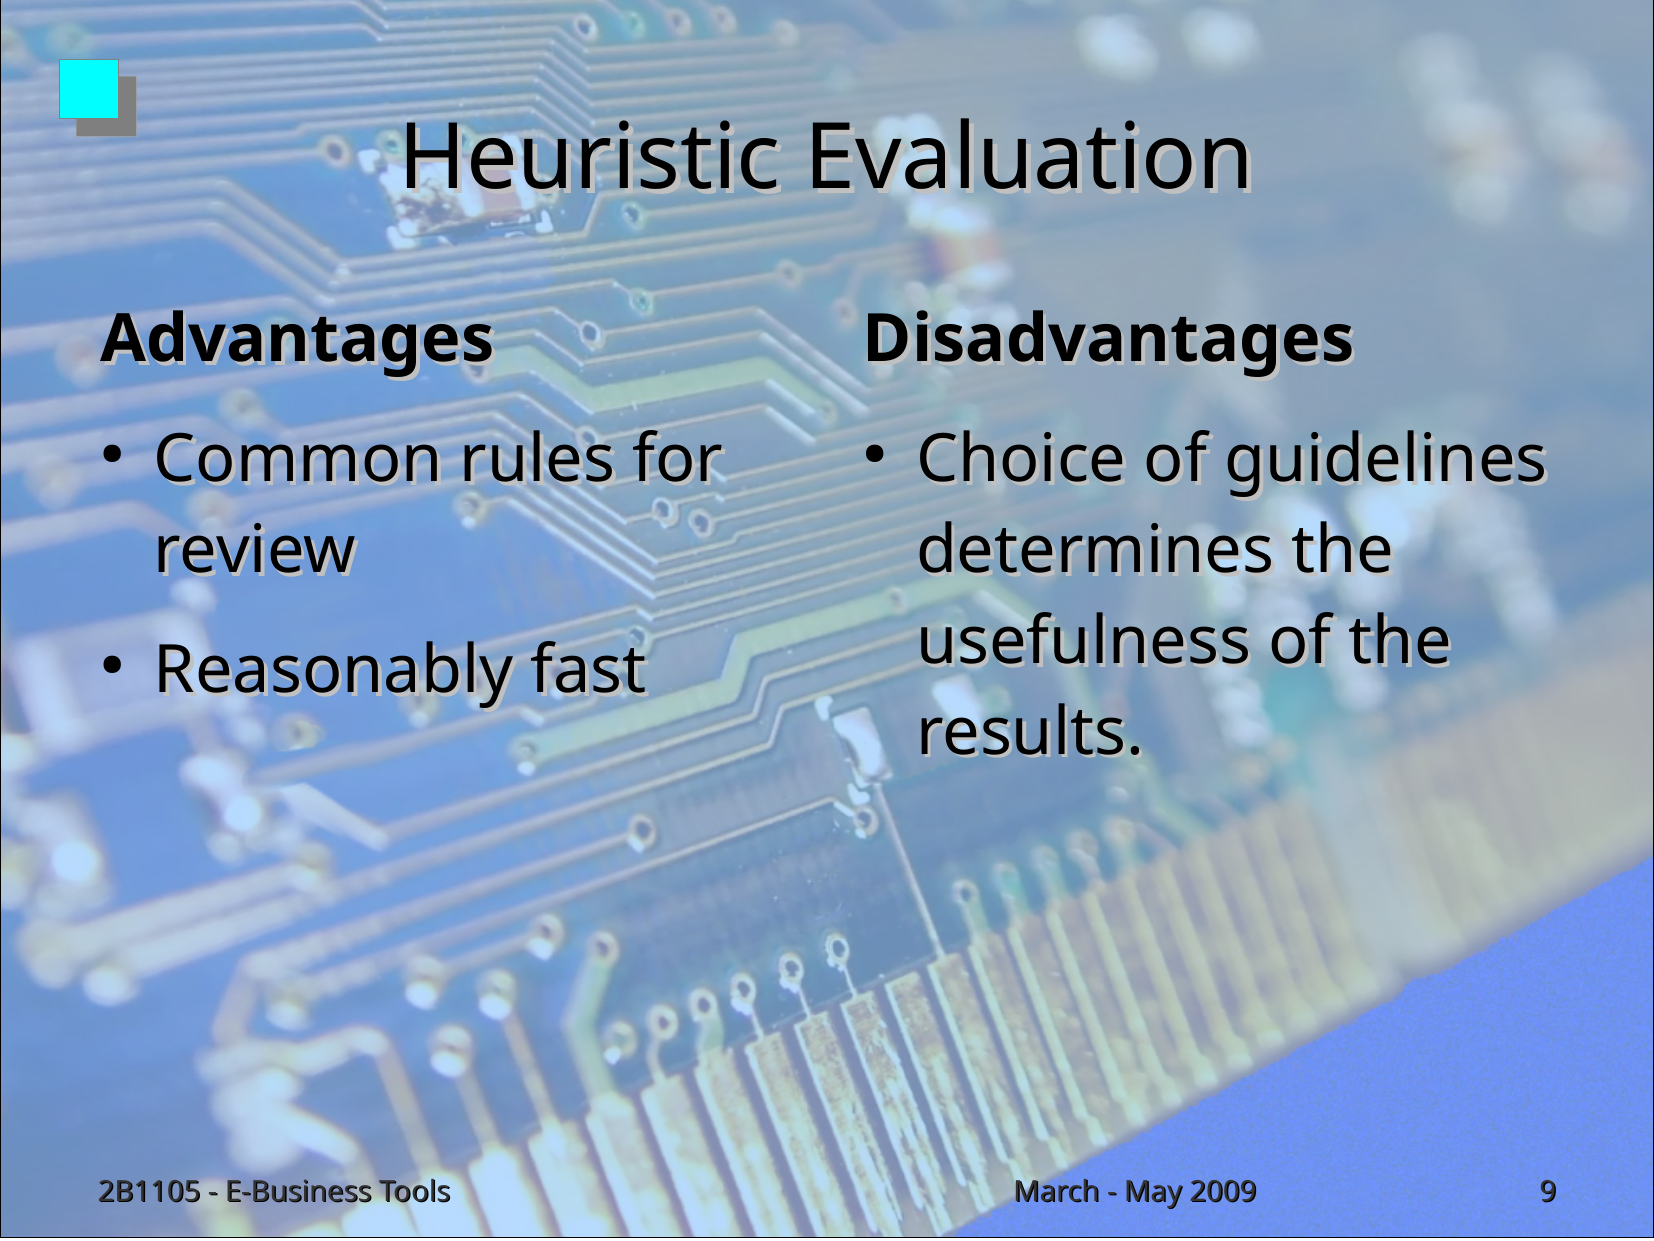

# Heuristic Evaluation
Advantages
Common rules for review
Reasonably fast
Disadvantages
Choice of guidelines determines the usefulness of the results.